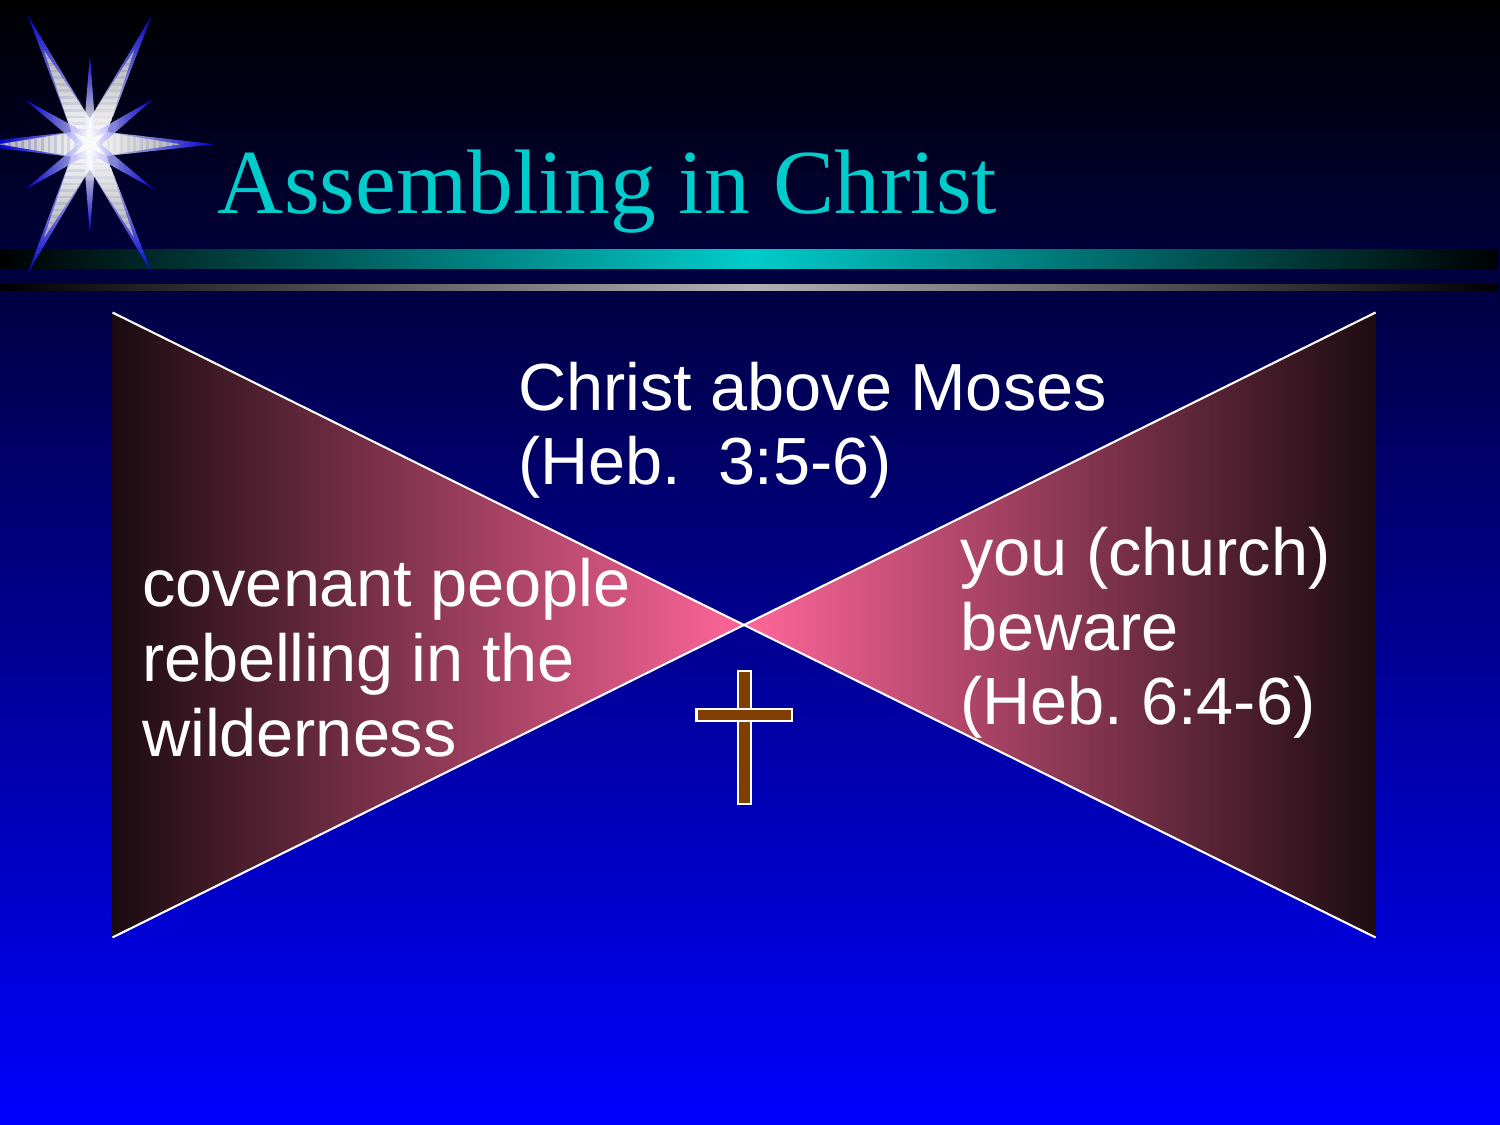

# Assembling in Christ
Christ above Moses
(Heb. 3:5-6)
you (church) beware
(Heb. 6:4-6)
covenant people rebelling in the wilderness